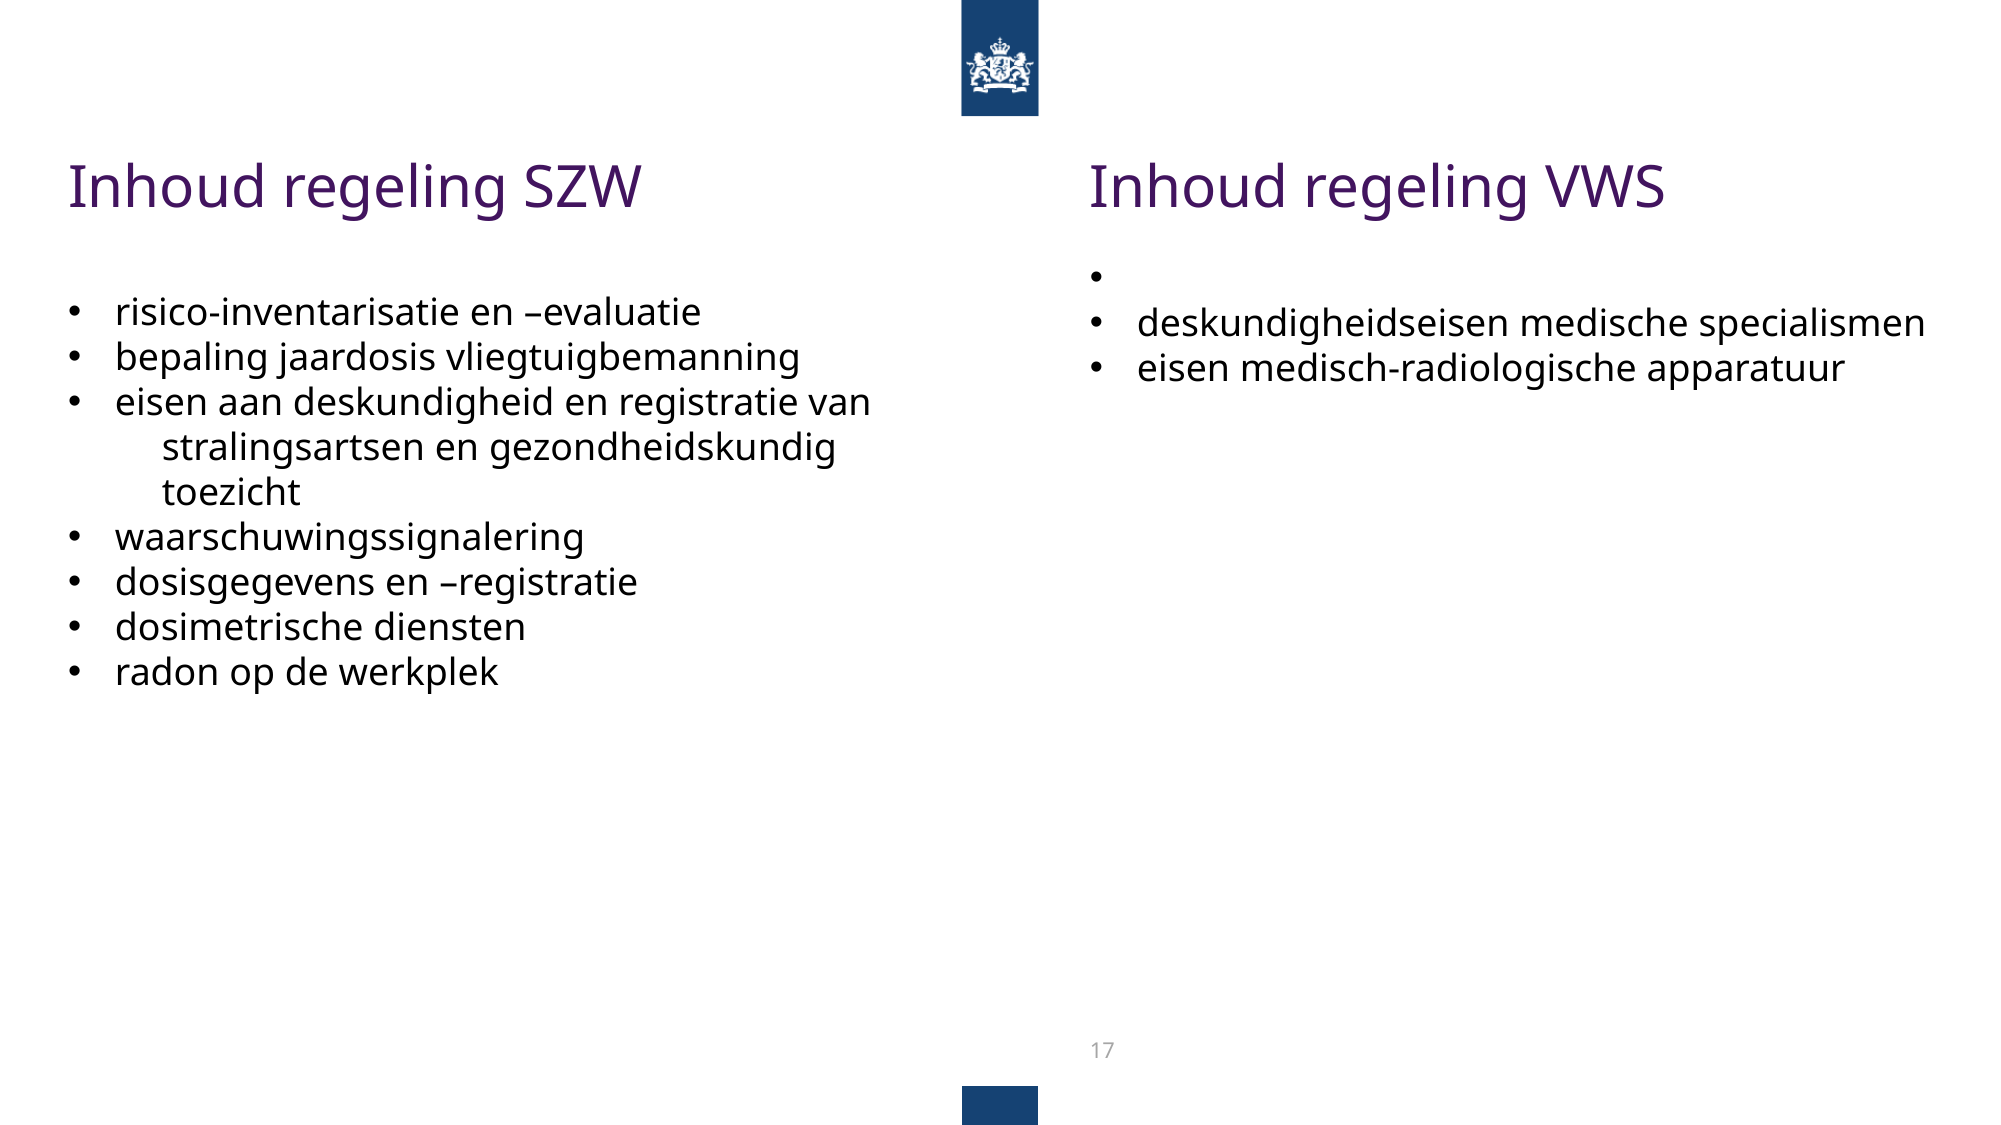

# Inhoud regeling SZW
Inhoud regeling VWS
deskundigheidseisen medische specialismen
eisen medisch-radiologische apparatuur
risico-inventarisatie en –evaluatie
bepaling jaardosis vliegtuigbemanning
eisen aan deskundigheid en registratie van stralingsartsen en gezondheidskundig toezicht
waarschuwingssignalering
dosisgegevens en –registratie
dosimetrische diensten
radon op de werkplek